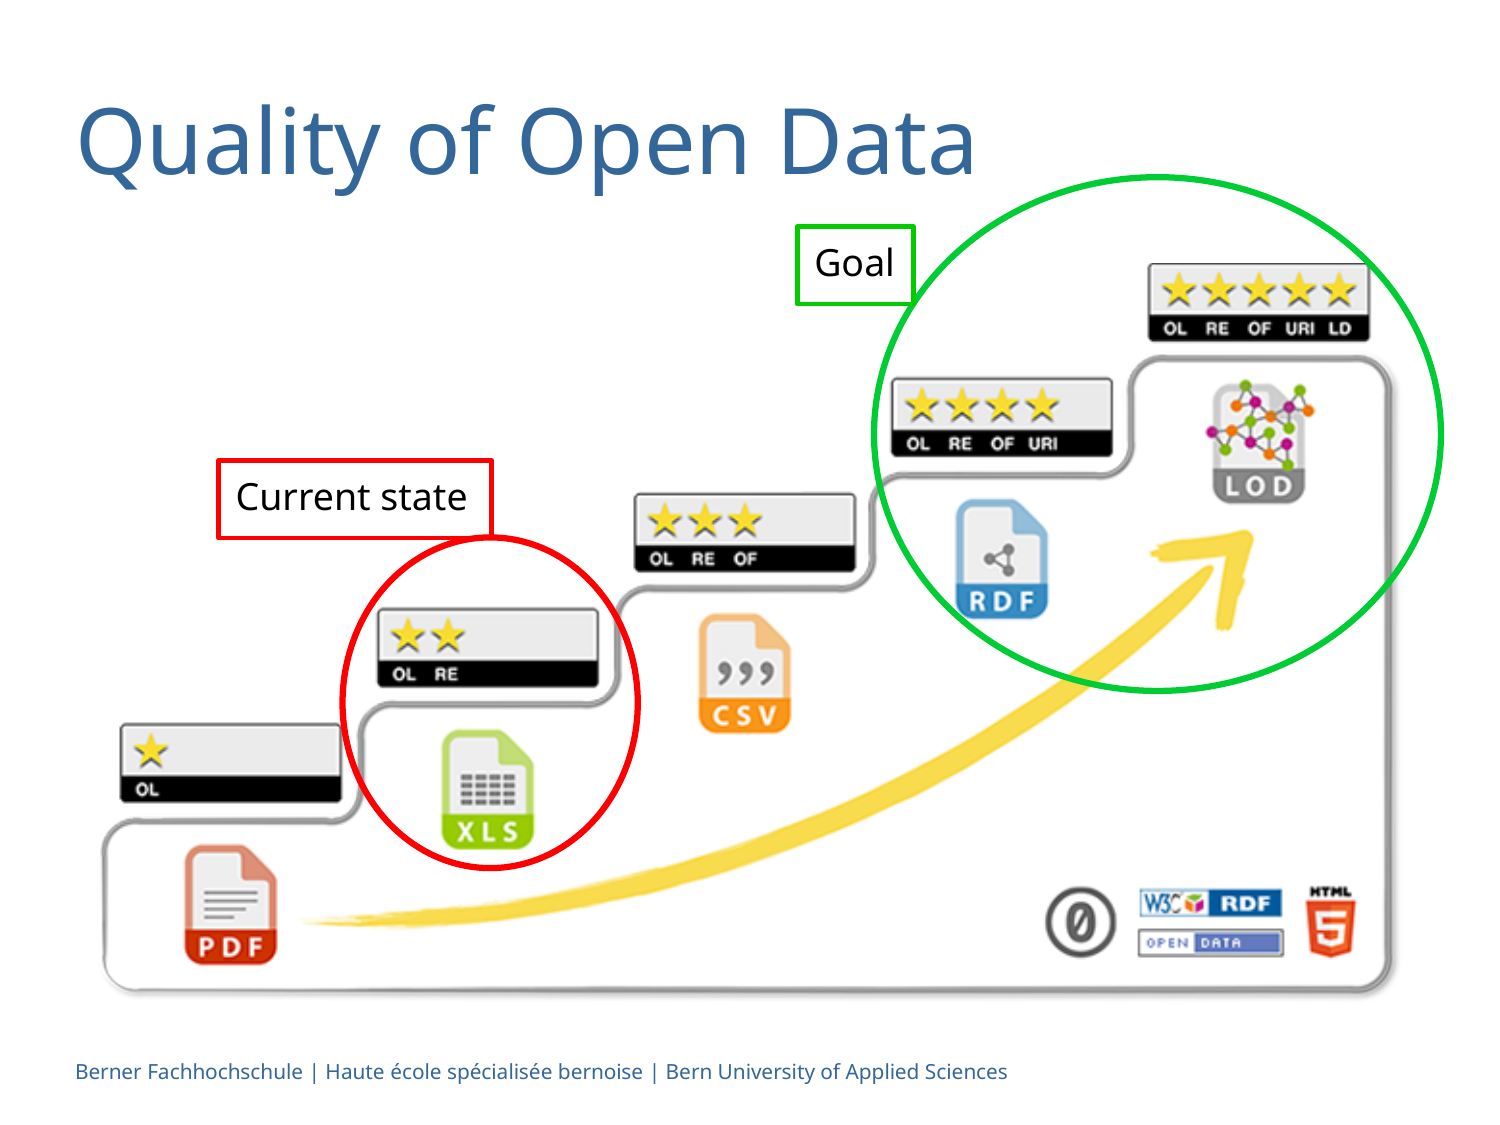

# Quality of Open Data
Goal
Current state